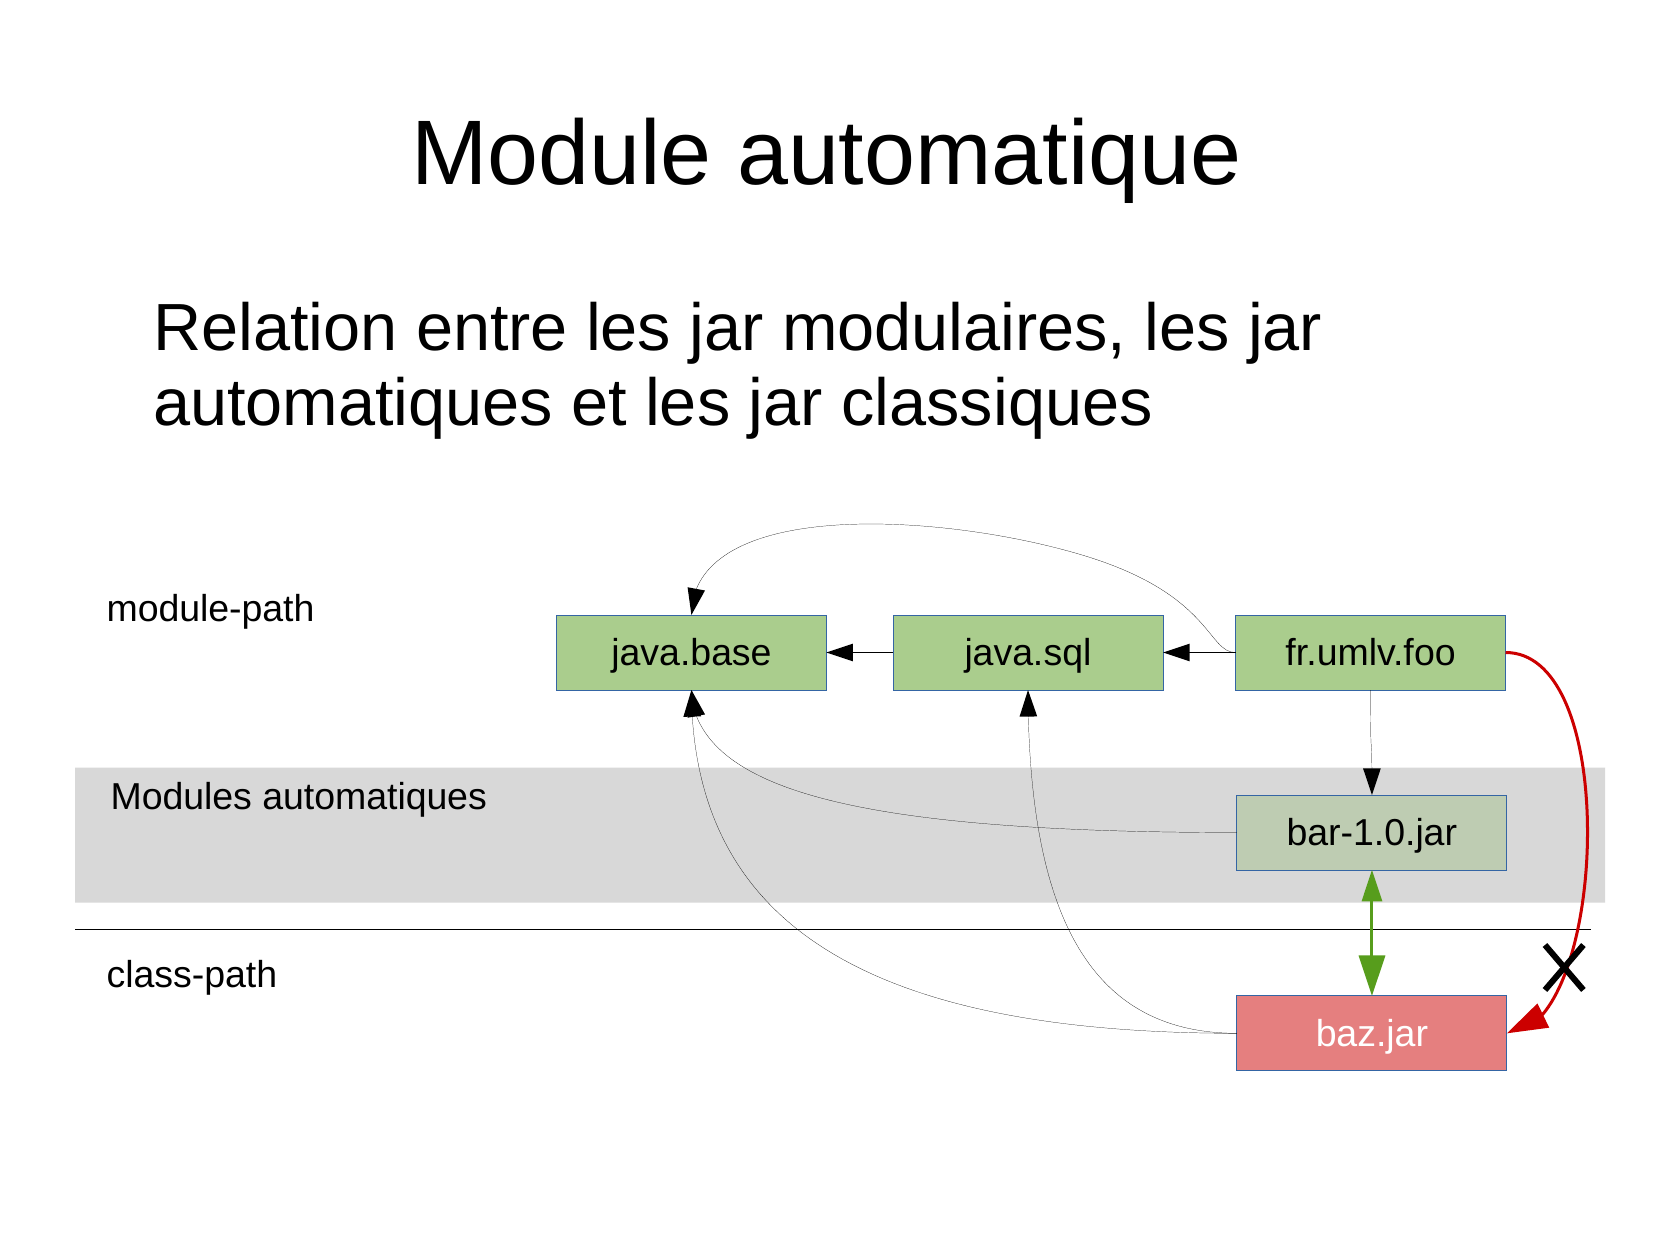

# Module automatique
Relation entre les jar modulaires, les jar automatiques et les jar classiques
module-path
java.base
java.sql
fr.umlv.foo
Modules automatiques
bar-1.0.jar
class-path
baz.jar